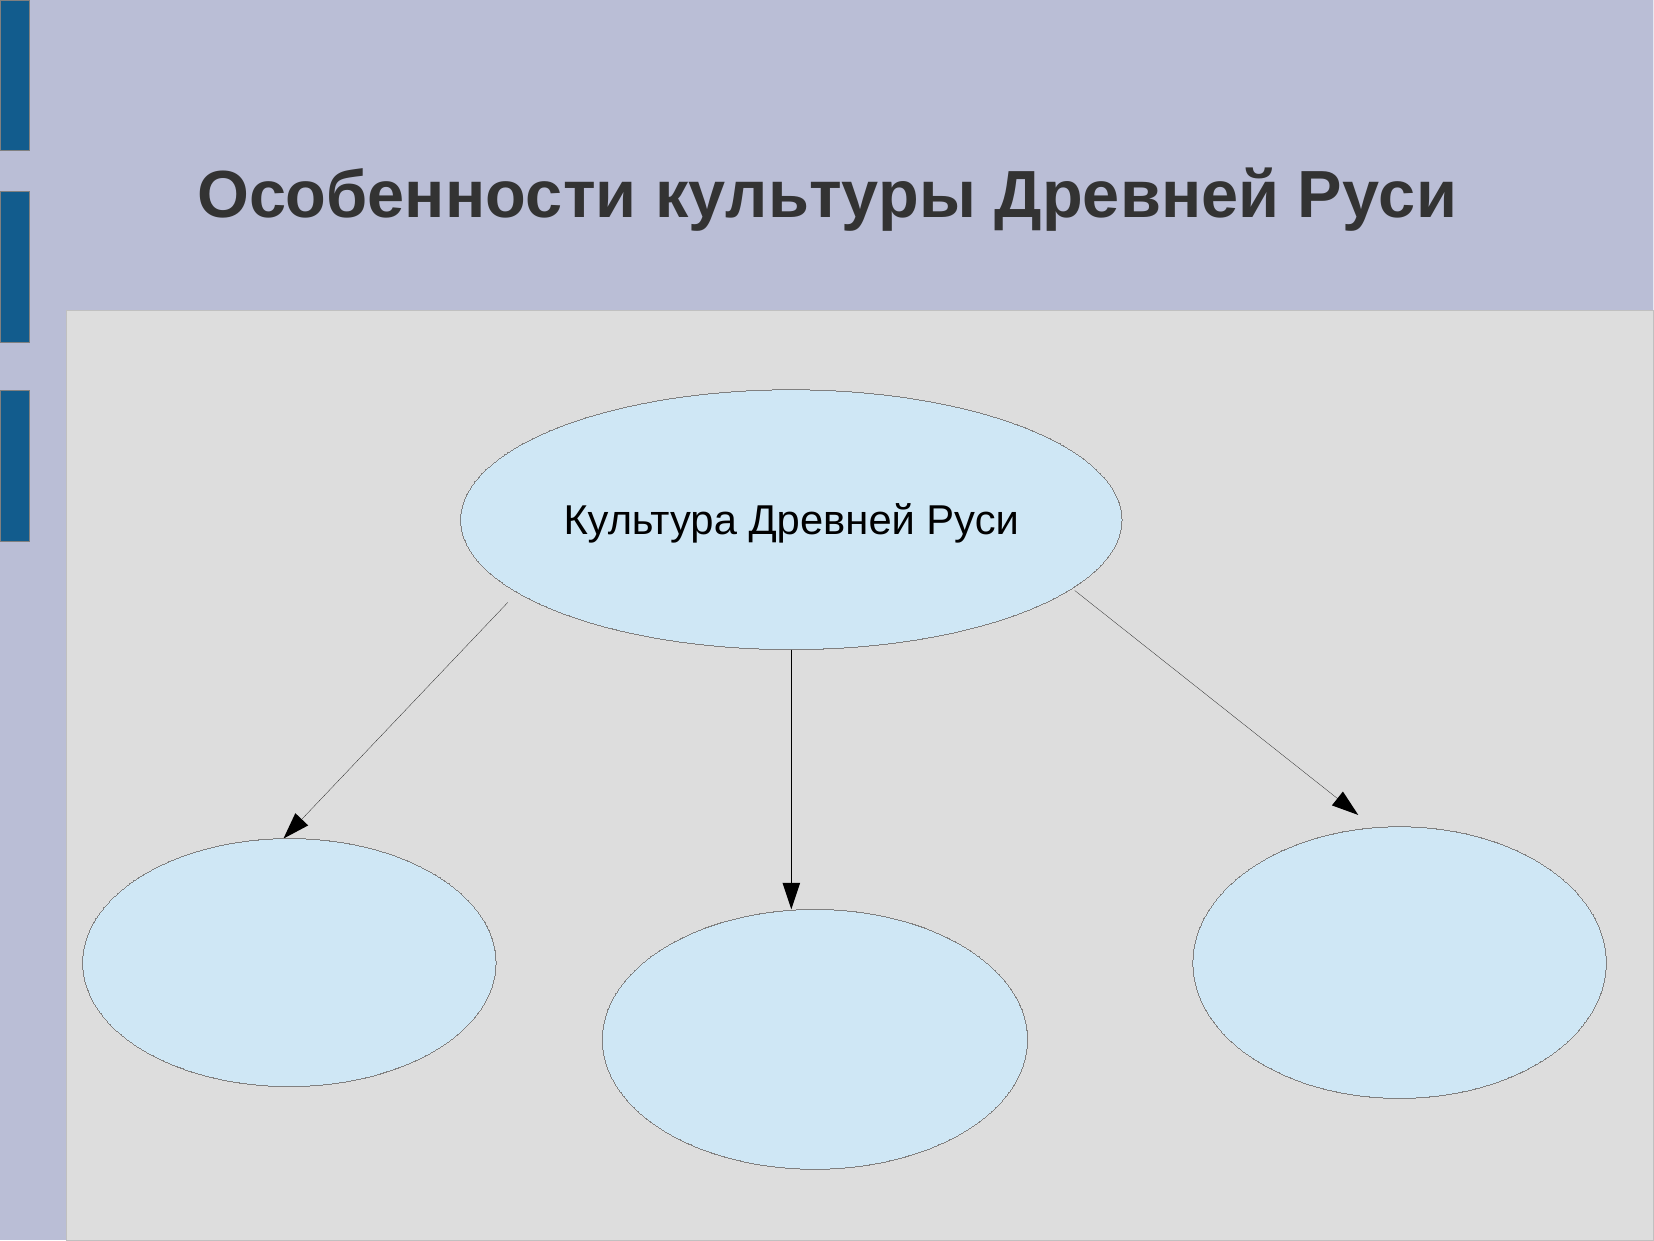

# Особенности культуры Древней Руси
Культура Древней Руси